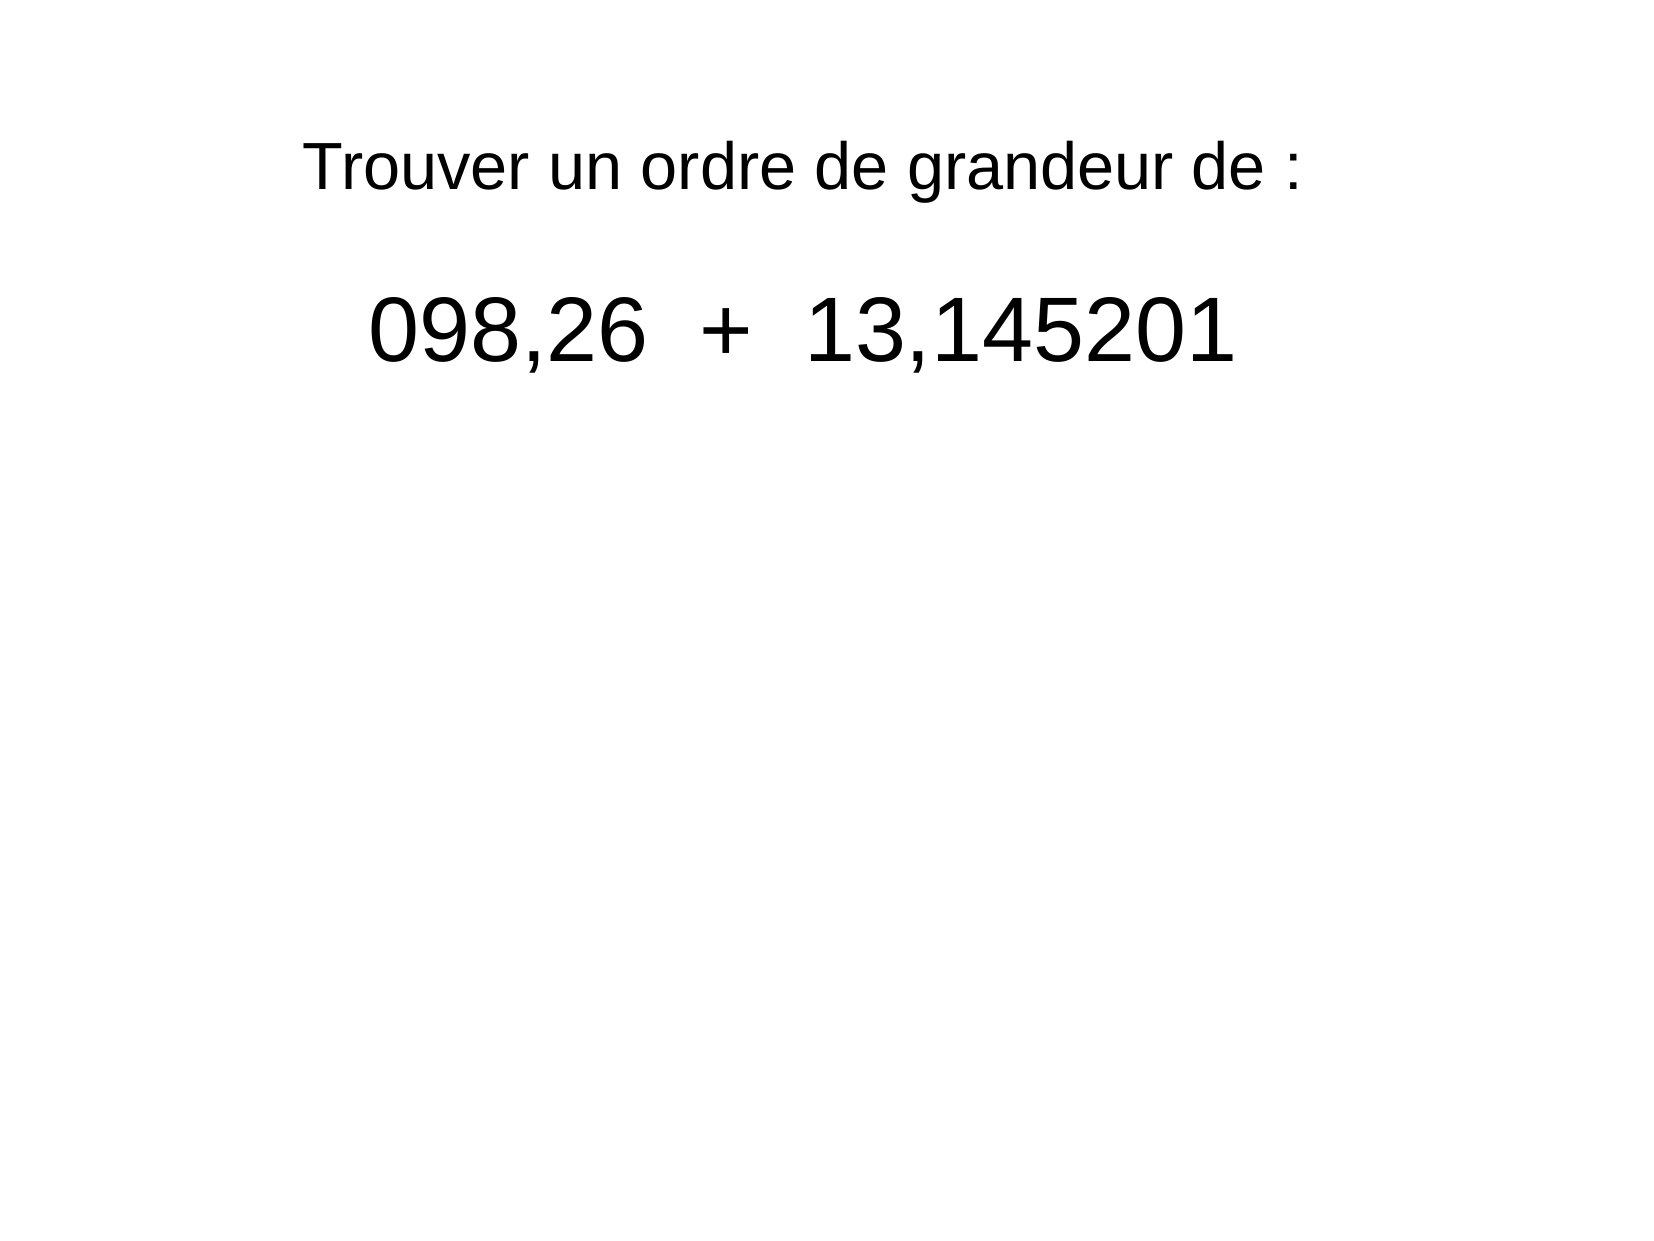

# Trouver un ordre de grandeur de :
098,26 + 13,145201